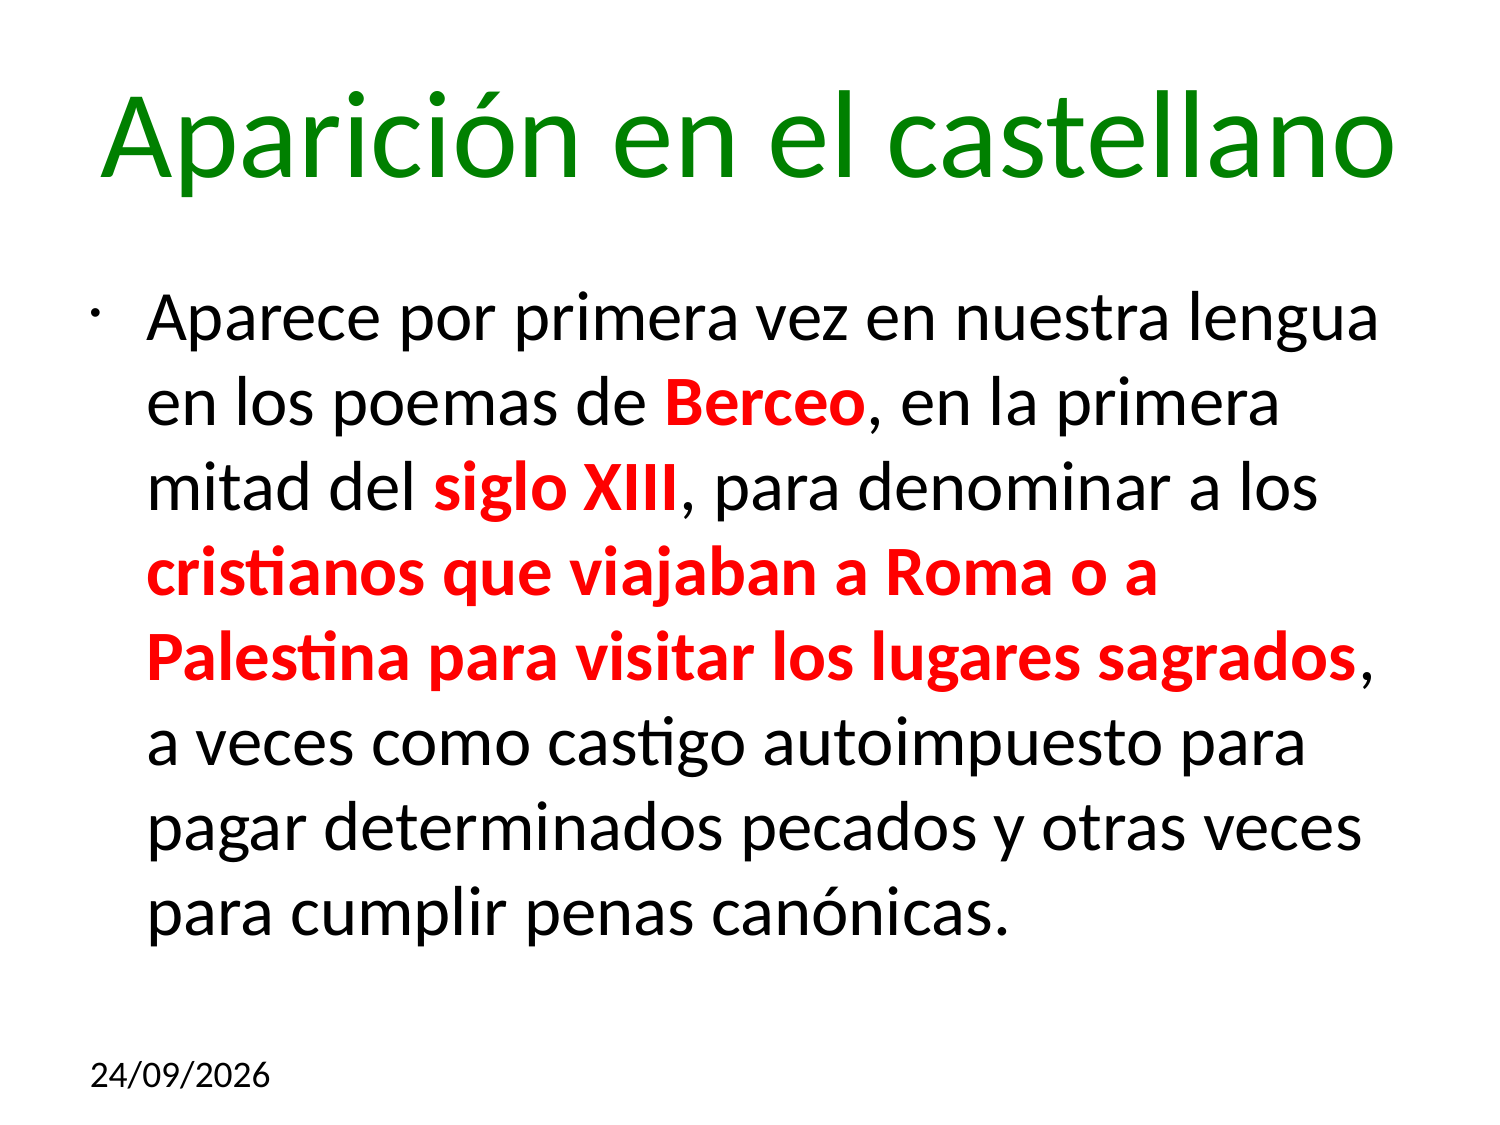

# Aparición en el castellano
Aparece por primera vez en nuestra lengua en los poemas de Berceo, en la primera mitad del siglo XIII, para denominar a los cristianos que viajaban a Roma o a Palestina para visitar los lugares sagrados, a veces como castigo autoimpuesto para pagar determinados pecados y otras veces para cumplir penas canónicas.
14 de avril de 2011